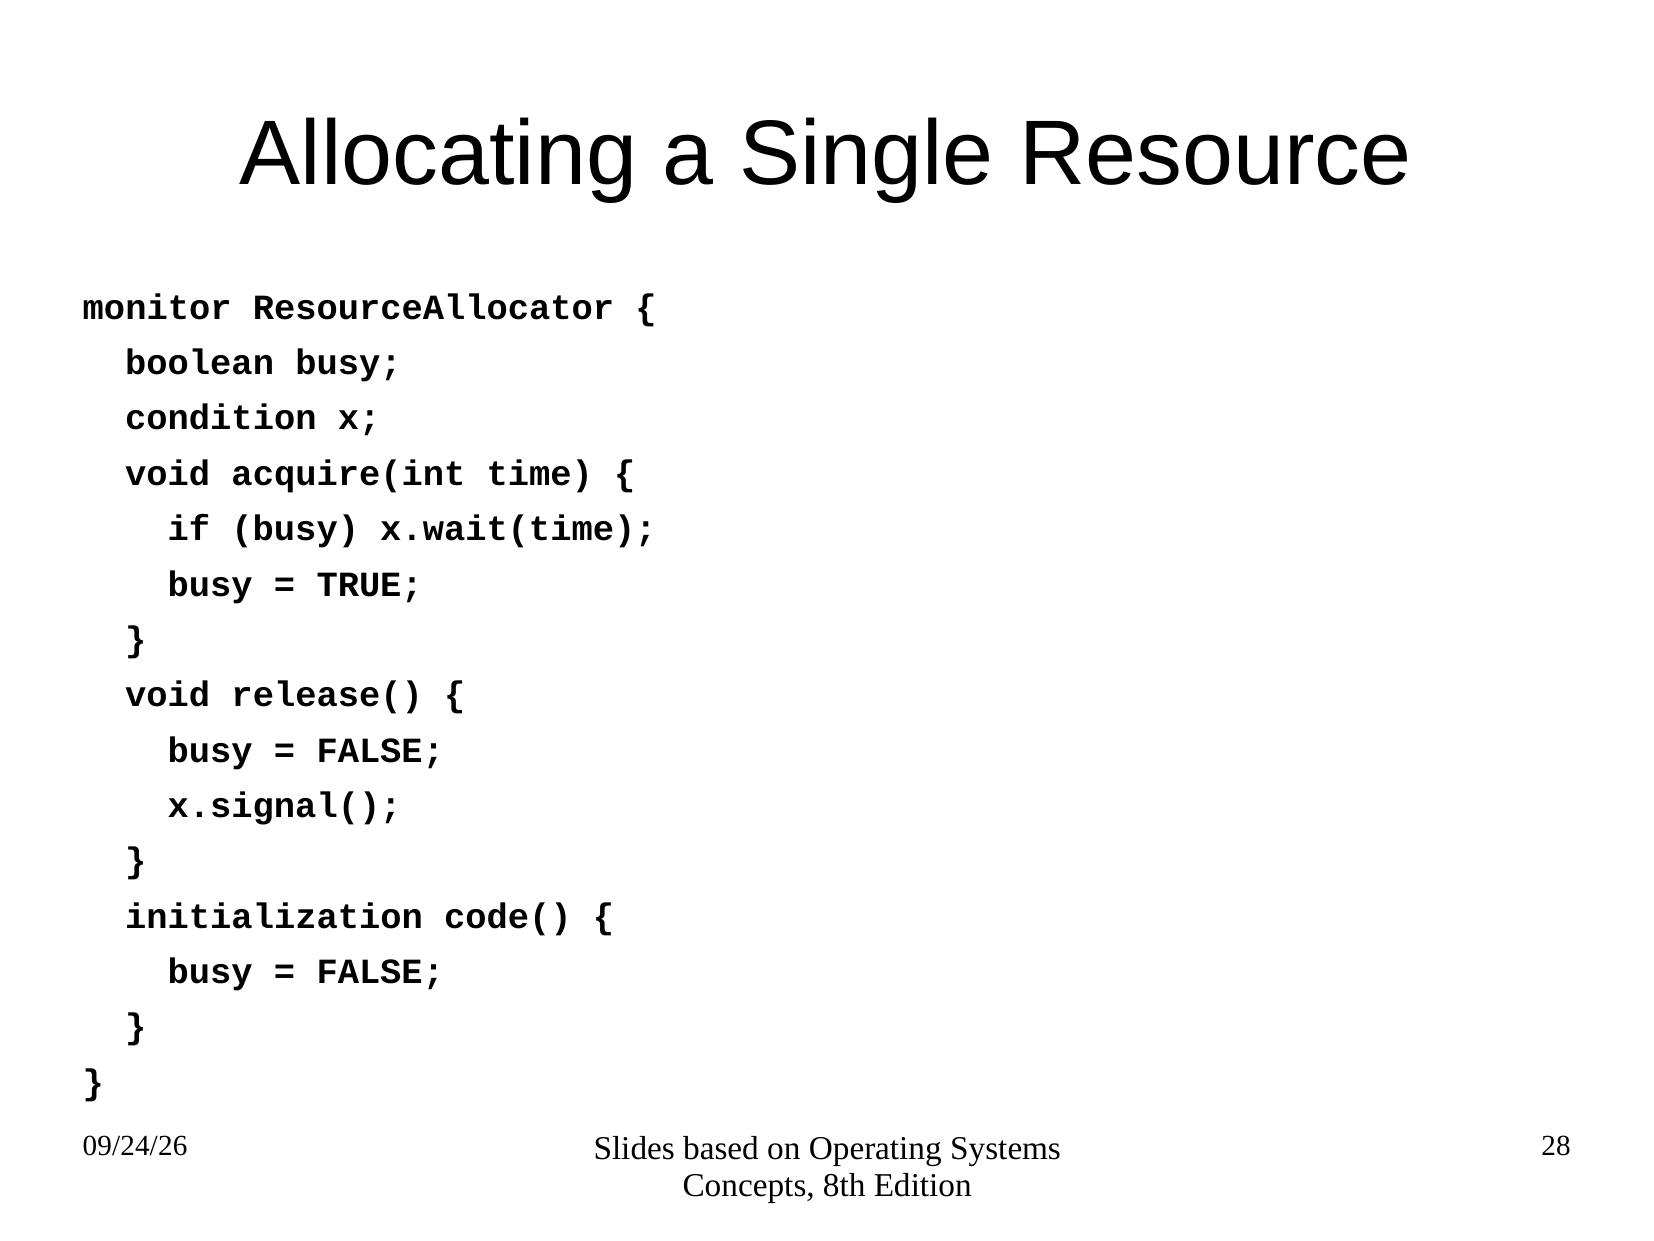

# Allocating a Single Resource
monitor ResourceAllocator {
 boolean busy;
 condition x;
 void acquire(int time) {
 if (busy) x.wait(time);
 busy = TRUE;
 }
 void release() {
 busy = FALSE;
 x.signal();
 }
 initialization code() {
 busy = FALSE;
 }
}
28